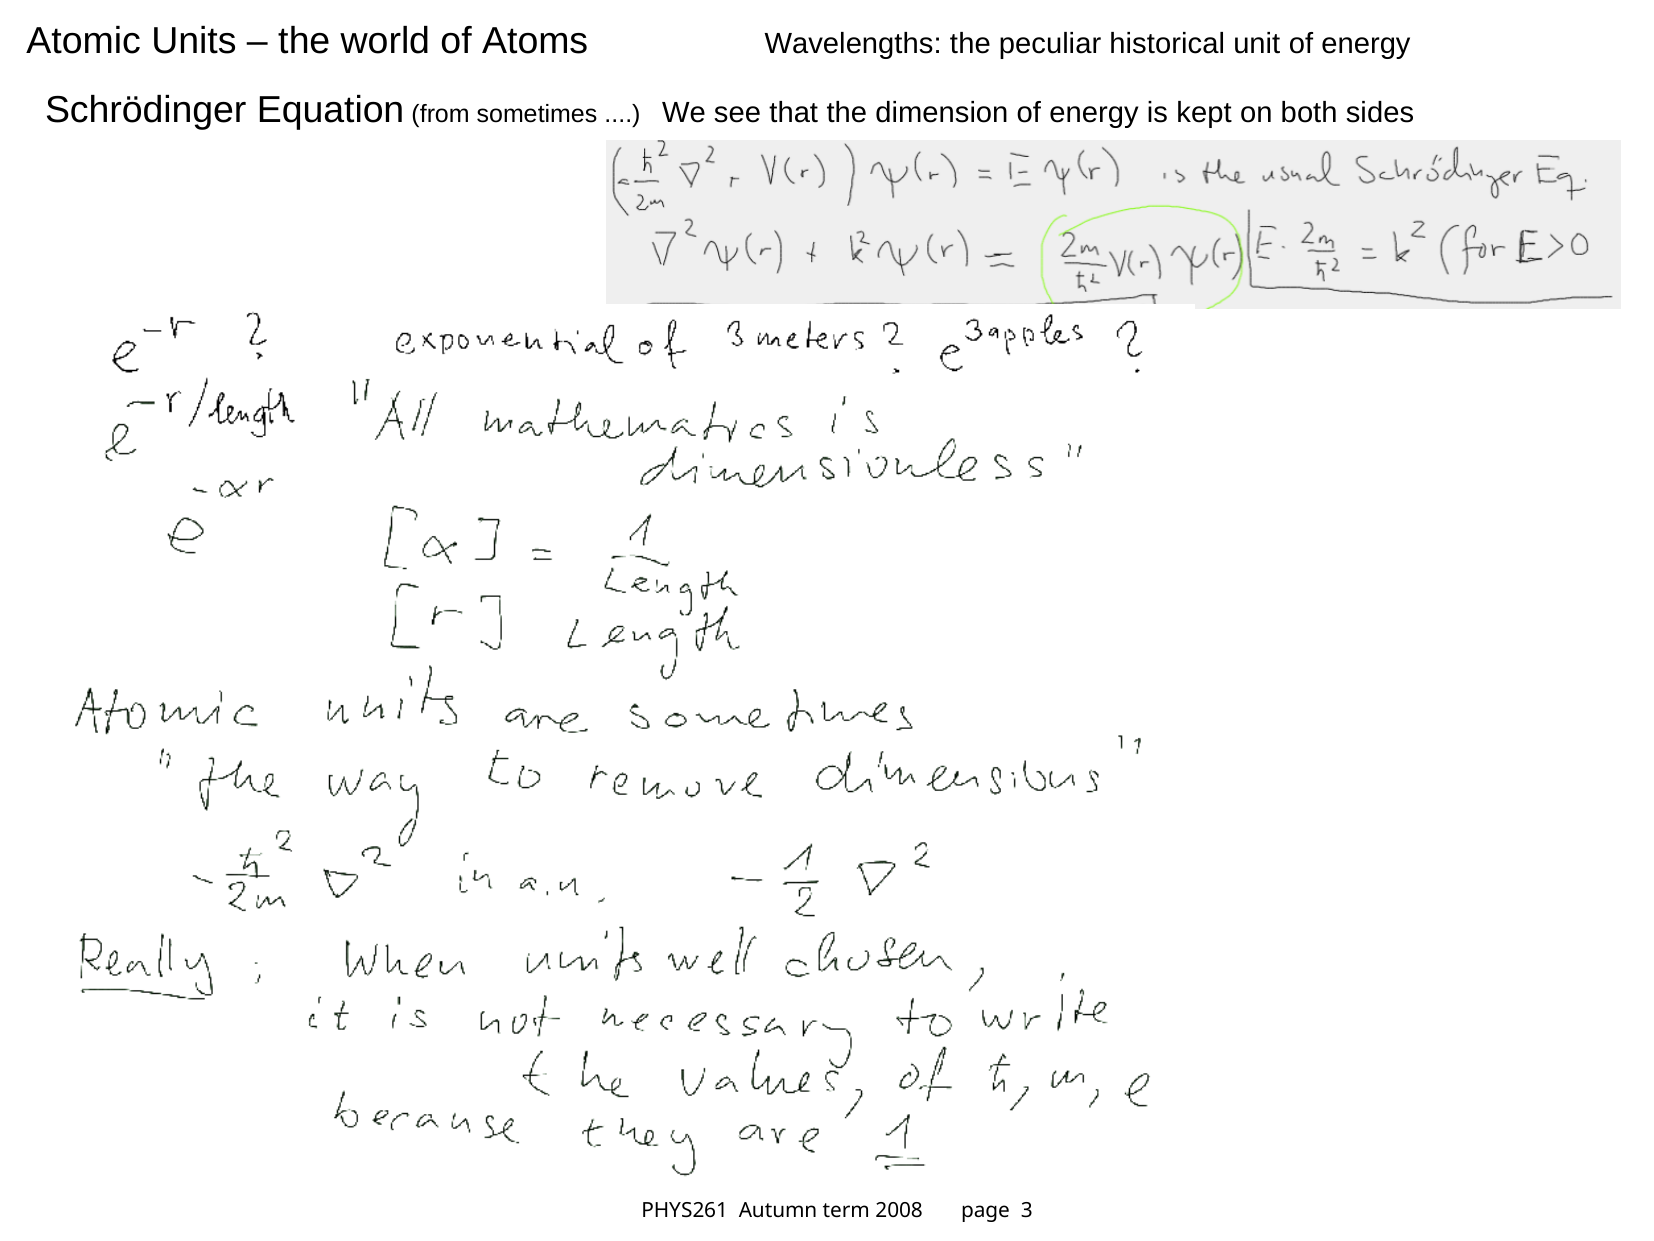

Atomic Units – the world of Atoms 	Wavelengths: the peculiar historical unit of energy
Schrödinger Equation (from sometimes ....) We see that the dimension of energy is kept on both sides